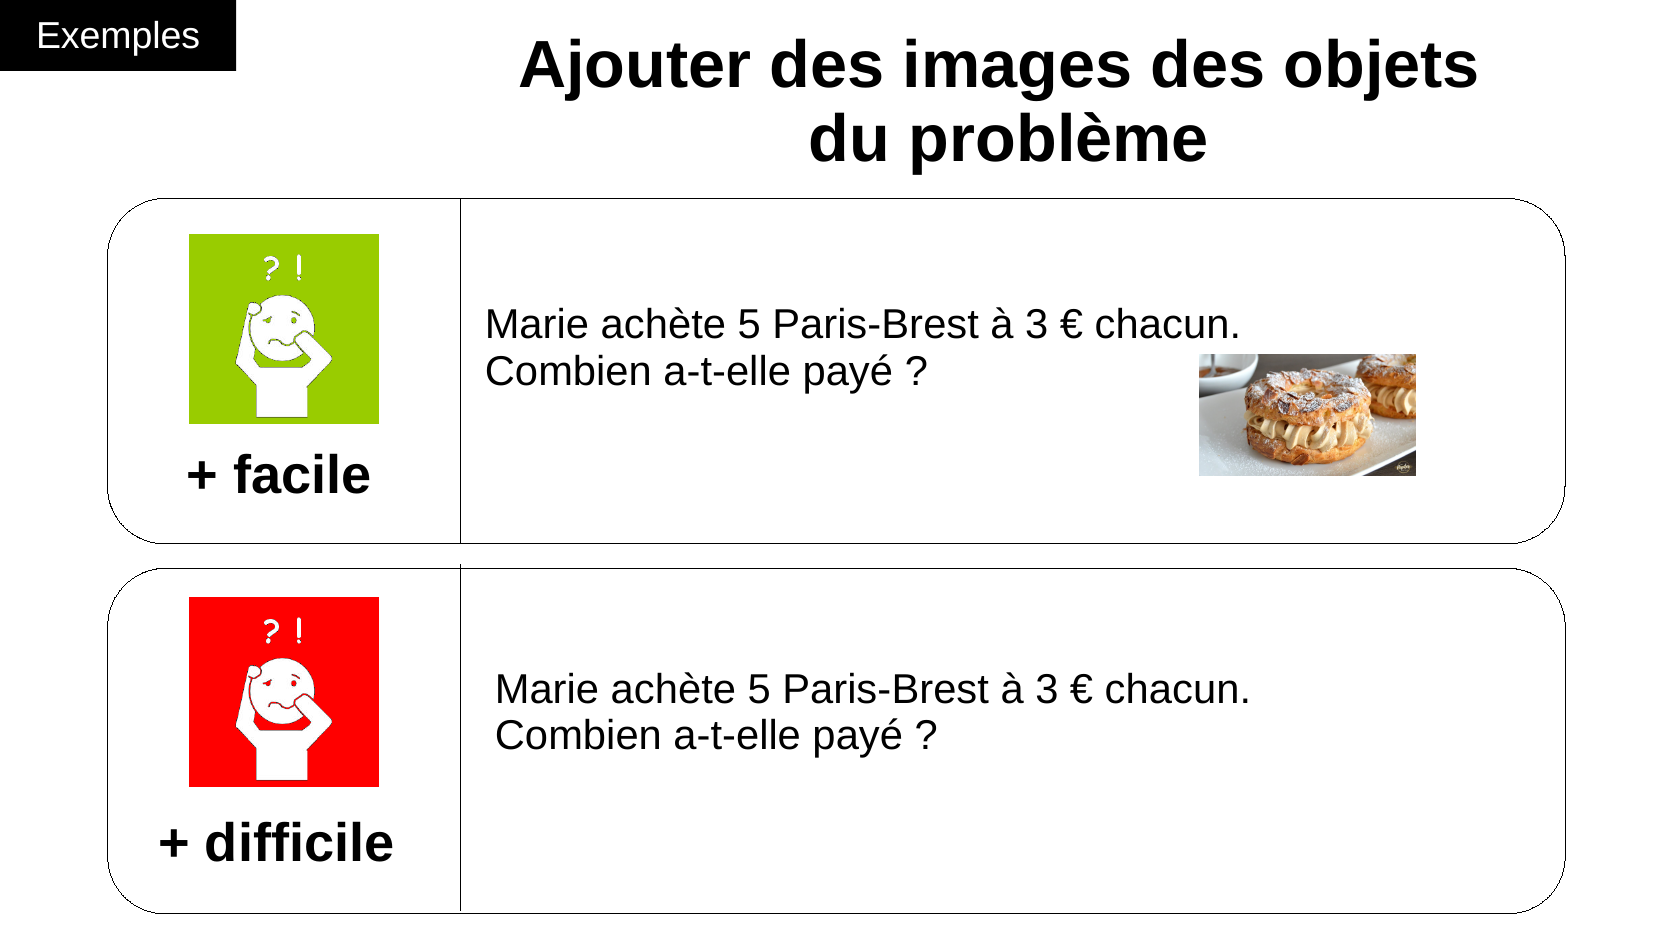

Exemples
Ajouter des images des objets
du problème
Marie achète 5 Paris-Brest à 3 € chacun.
Combien a-t-elle payé ?
+ facile
Marie achète 5 Paris-Brest à 3 € chacun.
Combien a-t-elle payé ?
+ difficile